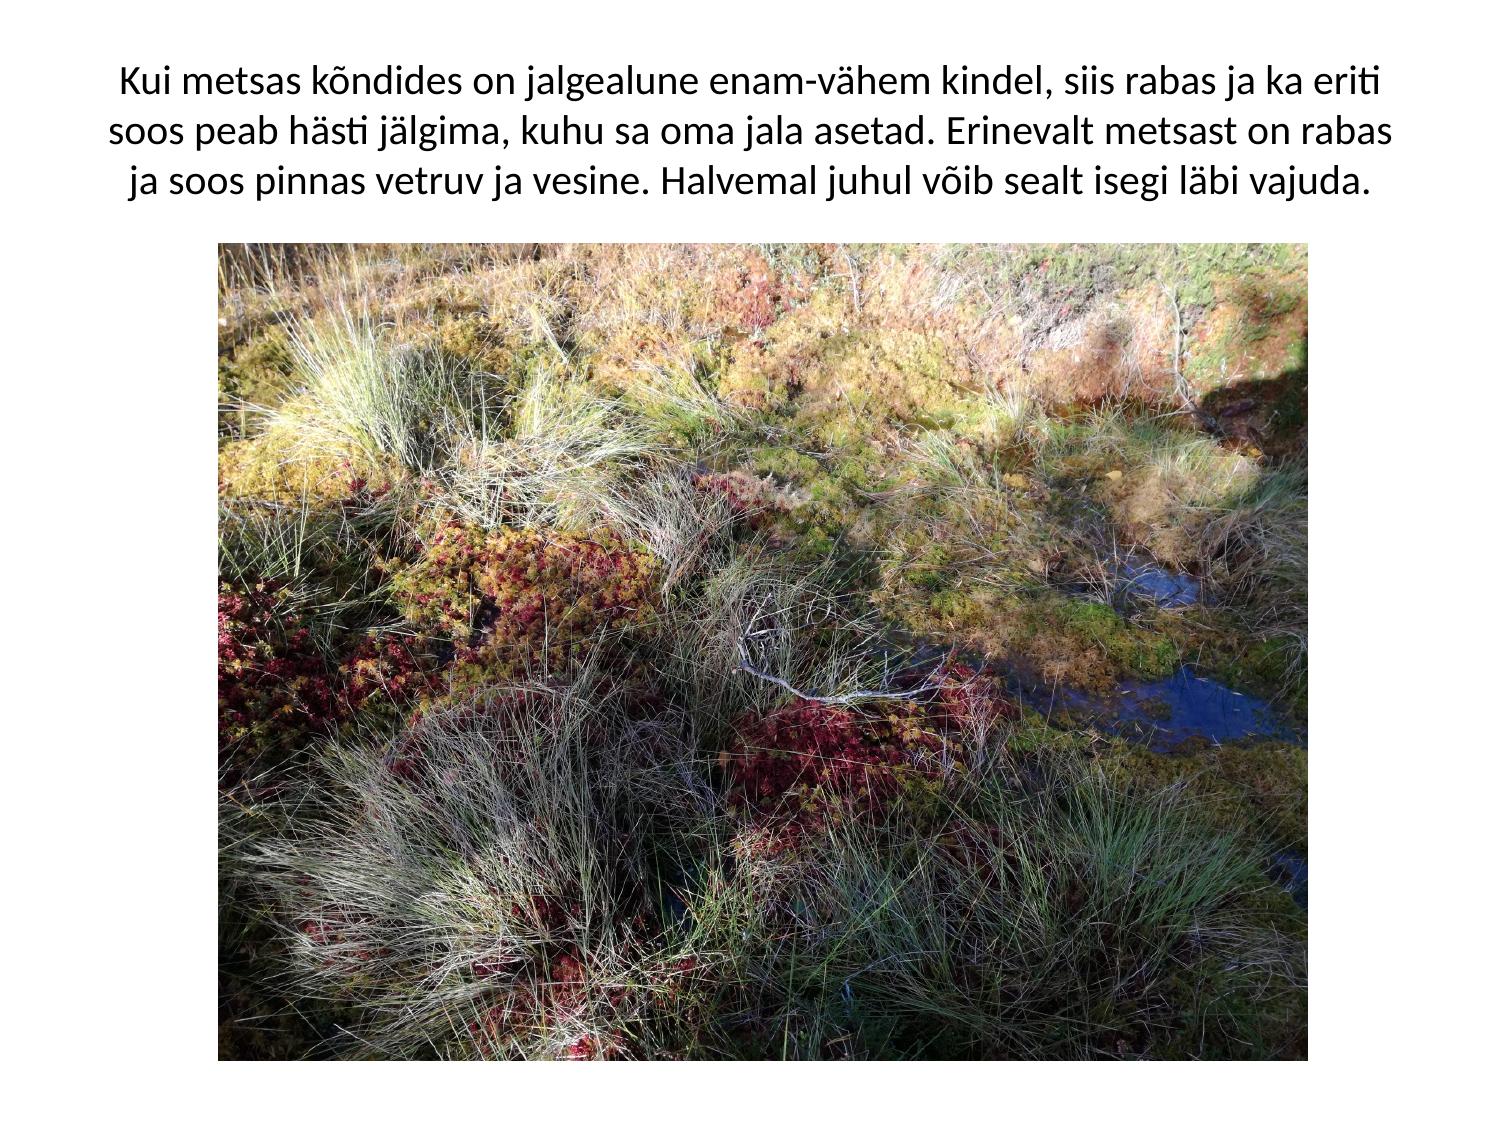

# Kui metsas kõndides on jalgealune enam-vähem kindel, siis rabas ja ka eriti soos peab hästi jälgima, kuhu sa oma jala asetad. Erinevalt metsast on rabas ja soos pinnas vetruv ja vesine. Halvemal juhul võib sealt isegi läbi vajuda.